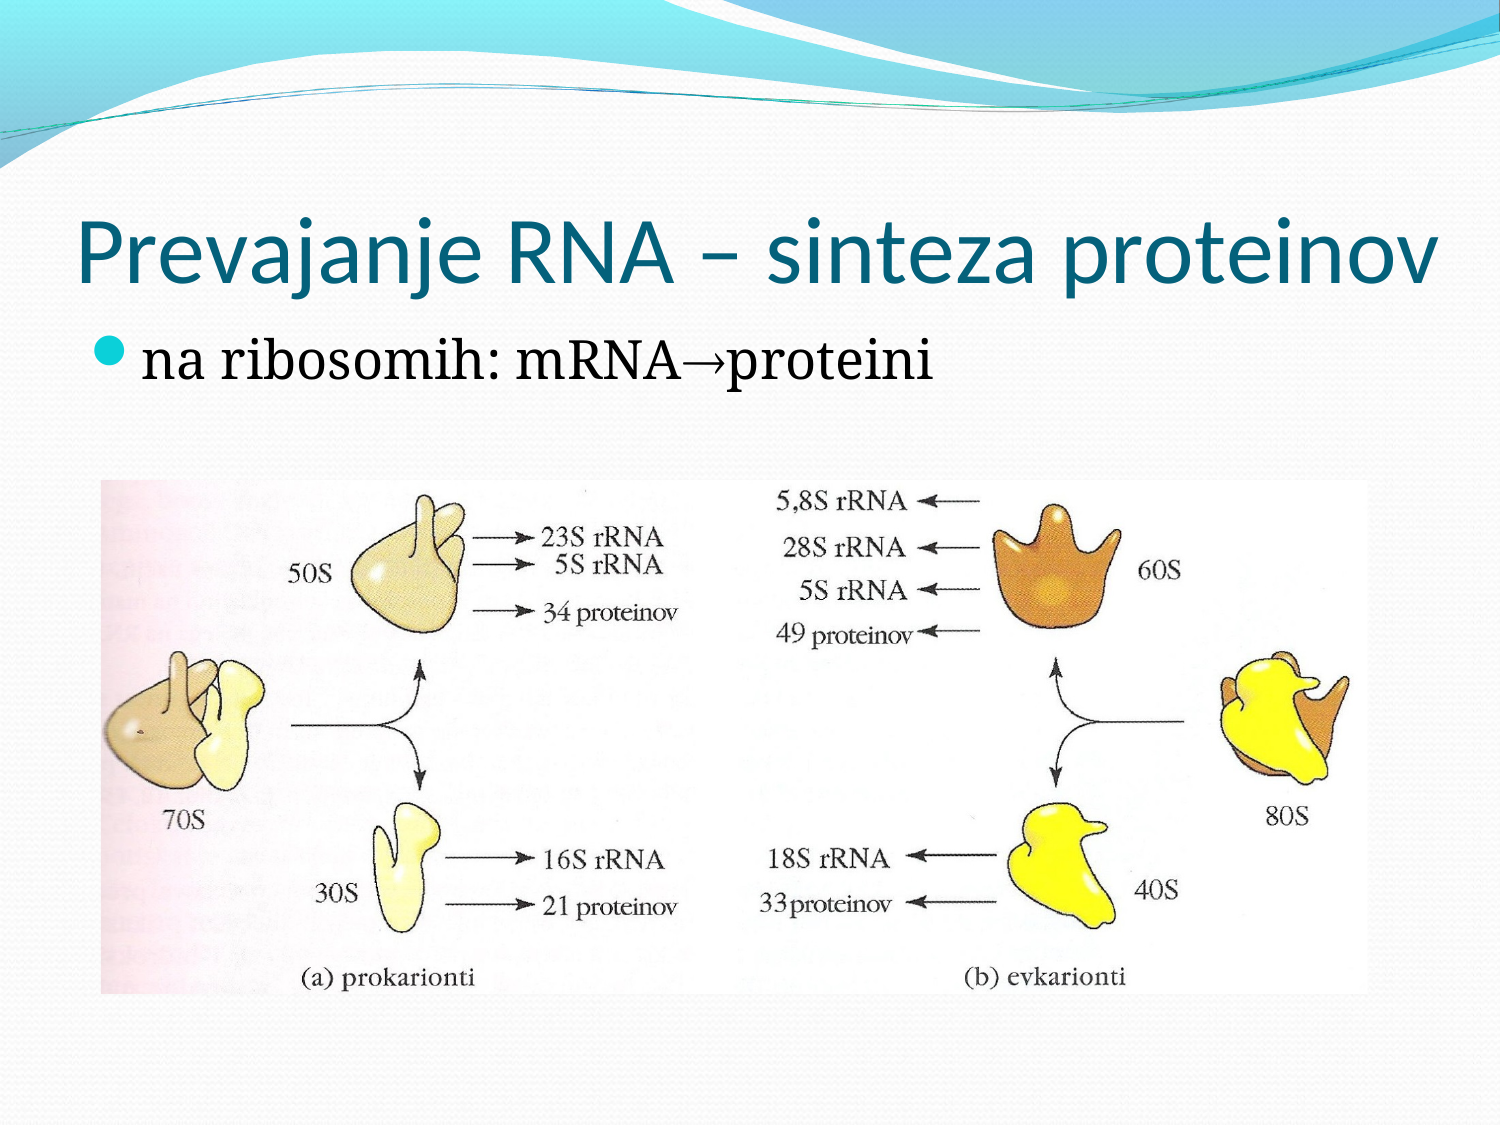

# Prevajanje RNA – sinteza proteinov
na ribosomih: mRNAproteini